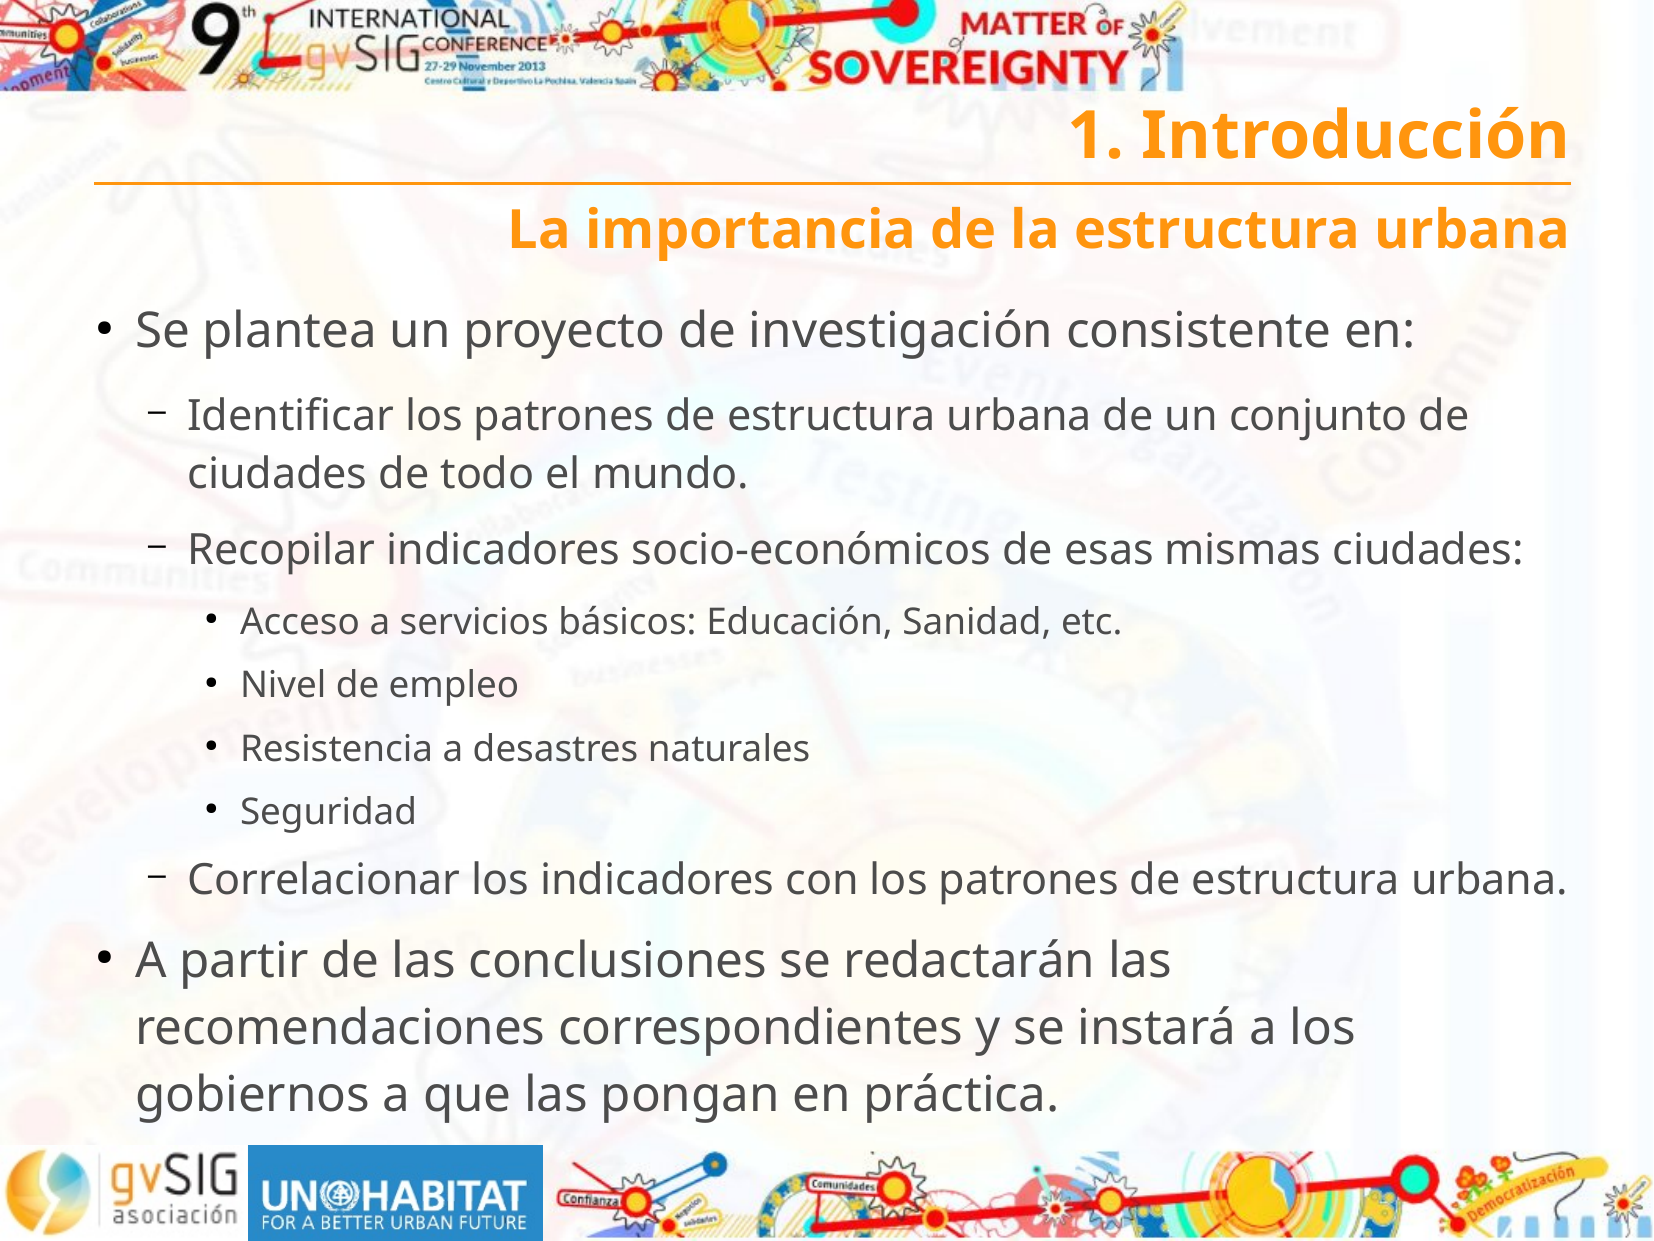

1. Introducción
La importancia de la estructura urbana
# Se plantea un proyecto de investigación consistente en:
Identificar los patrones de estructura urbana de un conjunto de ciudades de todo el mundo.
Recopilar indicadores socio-económicos de esas mismas ciudades:
Acceso a servicios básicos: Educación, Sanidad, etc.
Nivel de empleo
Resistencia a desastres naturales
Seguridad
Correlacionar los indicadores con los patrones de estructura urbana.
A partir de las conclusiones se redactarán las recomendaciones correspondientes y se instará a los gobiernos a que las pongan en práctica.